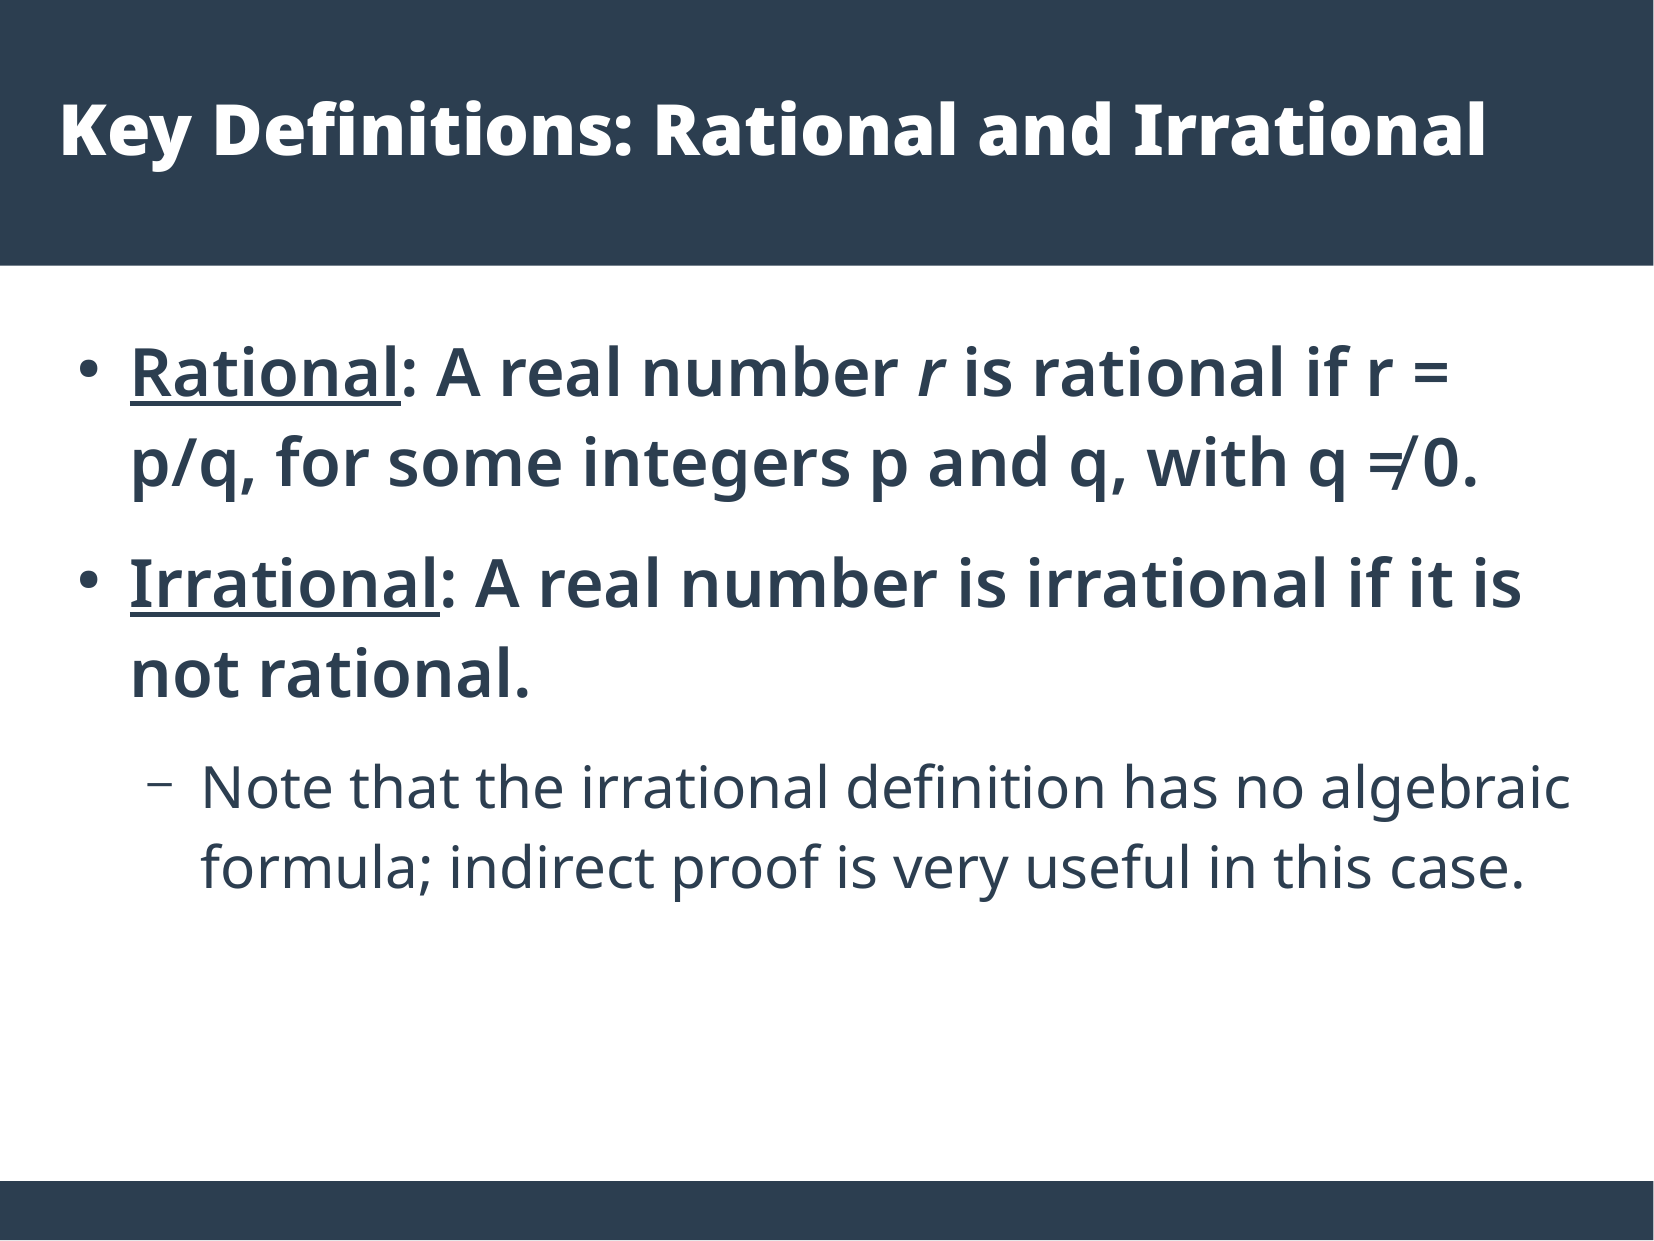

# Key Definitions: Rational and Irrational
Rational: A real number r is rational if r = p/q, for some integers p and q, with q ≠ 0.
Irrational: A real number is irrational if it is not rational.
Note that the irrational definition has no algebraic formula; indirect proof is very useful in this case.